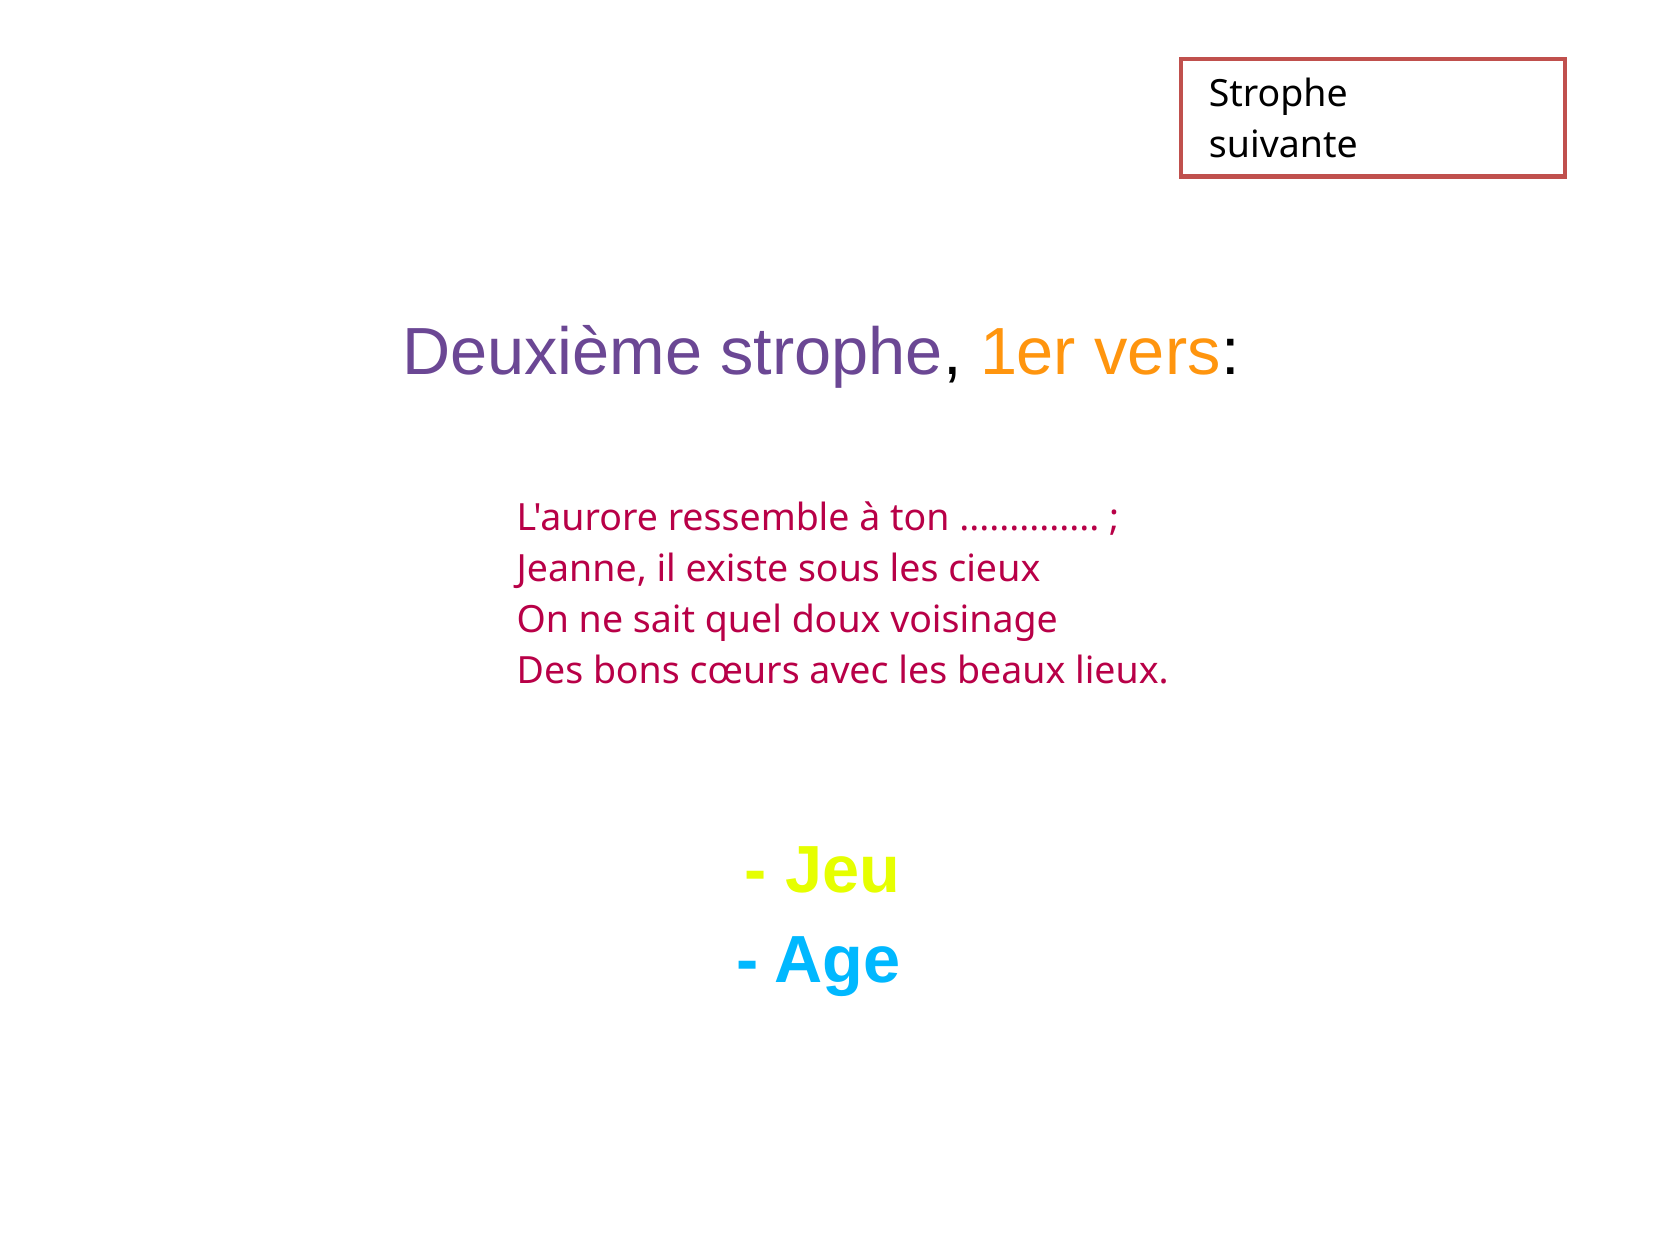

# Deuxième strophe, 1er vers:
Strophe
suivante
L'aurore ressemble à ton .............. ;
Jeanne, il existe sous les cieux
On ne sait quel doux voisinage
Des bons cœurs avec les beaux lieux.
- Jeu
- Age